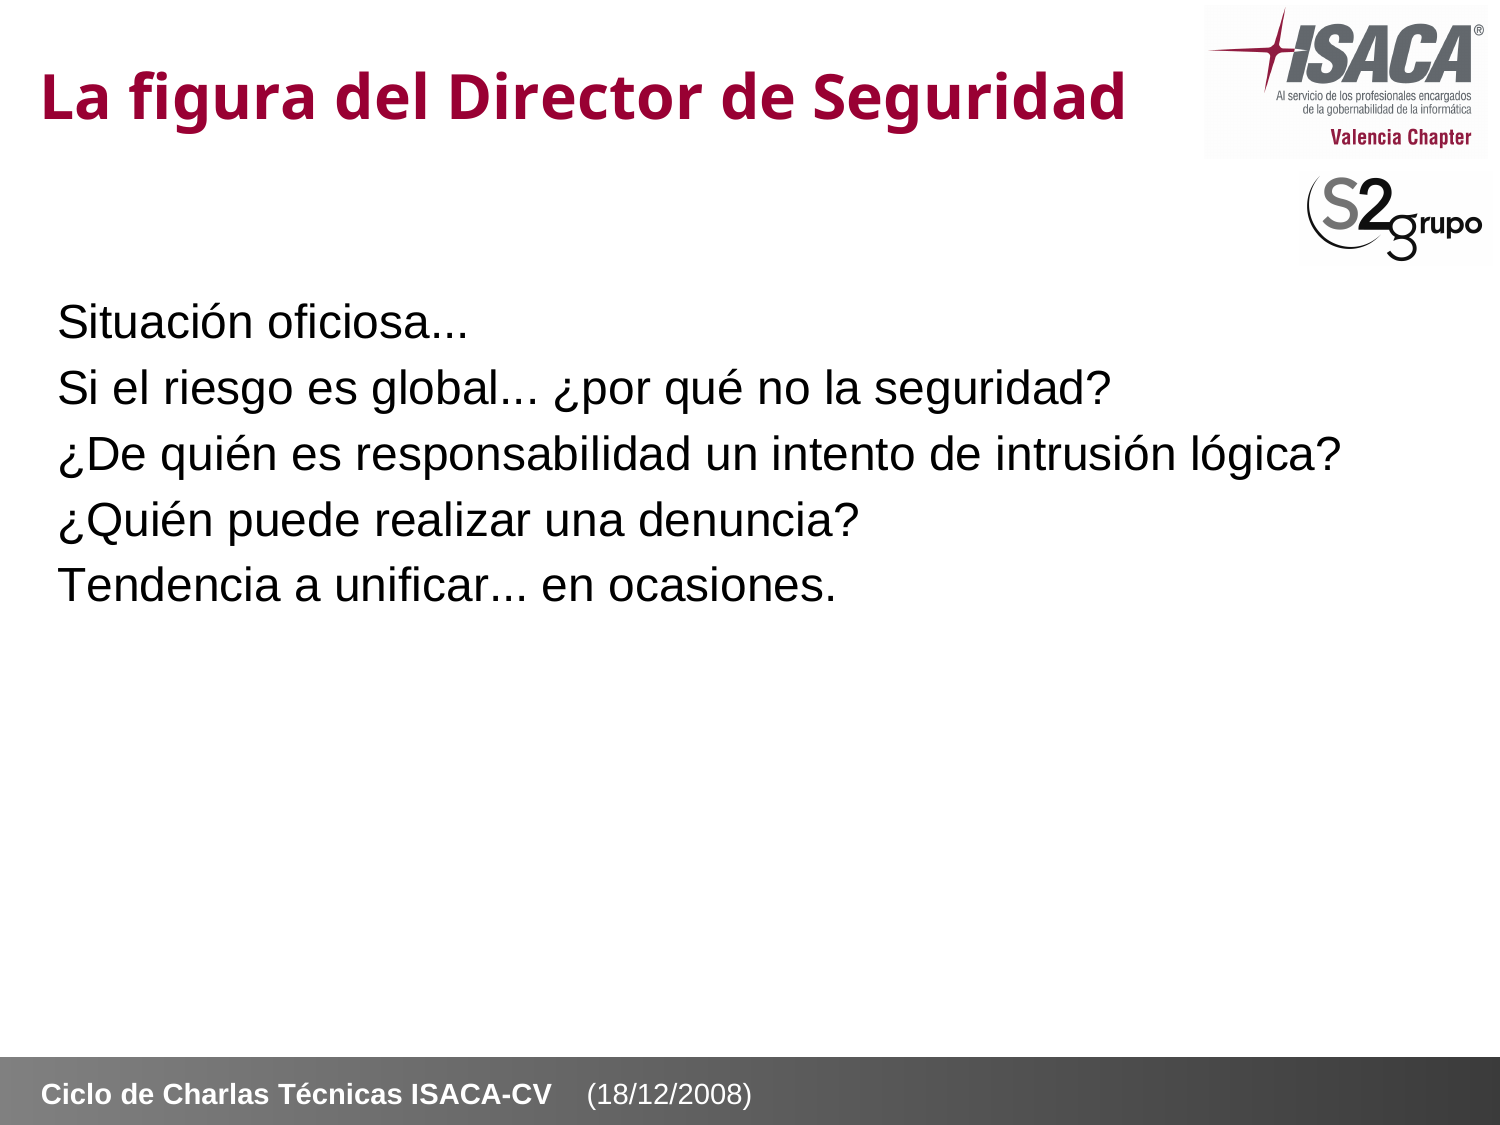

La figura del Director de Seguridad
# Situación oficiosa...
Si el riesgo es global... ¿por qué no la seguridad?
¿De quién es responsabilidad un intento de intrusión lógica?
¿Quién puede realizar una denuncia?
Tendencia a unificar... en ocasiones.